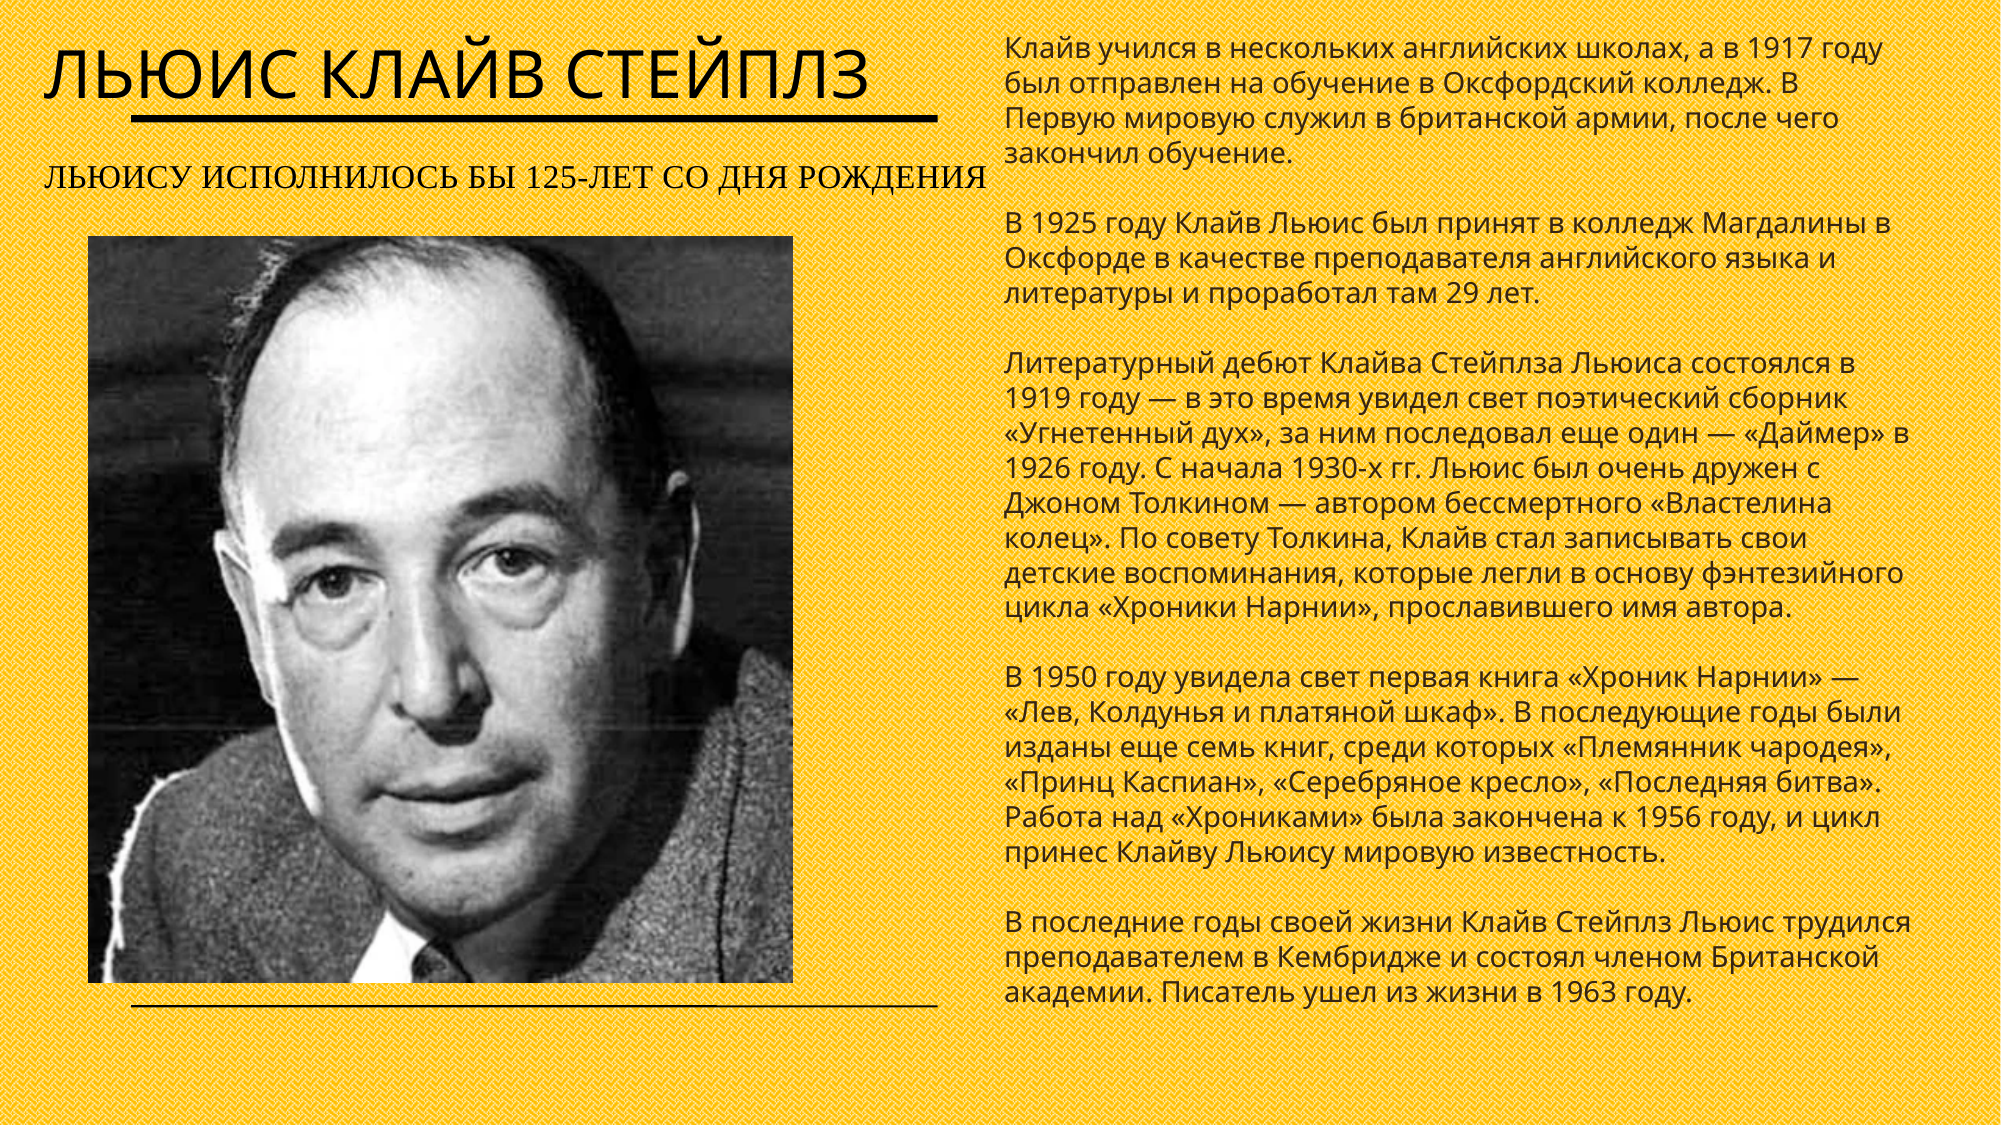

# Льюис Клайв Стейплз
Клайв учился в нескольких английских школах, а в 1917 году был отправлен на обучение в Оксфордский колледж. В Первую мировую служил в британской армии, после чего закончил обучение.
В 1925 году Клайв Льюис был принят в колледж Магдалины в Оксфорде в качестве преподавателя английского языка и литературы и проработал там 29 лет.
Литературный дебют Клайва Стейплза Льюиса состоялся в 1919 году — в это время увидел свет поэтический сборник «Угнетенный дух», за ним последовал еще один — «Даймер» в 1926 году. С начала 1930-х гг. Льюис был очень дружен с Джоном Толкином — автором бессмертного «Властелина колец». По совету Толкина, Клайв стал записывать свои детские воспоминания, которые легли в основу фэнтезийного цикла «Хроники Нарнии», прославившего имя автора.
В 1950 году увидела свет первая книга «Хроник Нарнии» — «Лев, Колдунья и платяной шкаф». В последующие годы были изданы еще семь книг, среди которых «Племянник чародея», «Принц Каспиан», «Серебряное кресло», «Последняя битва». Работа над «Хрониками» была закончена к 1956 году, и цикл принес Клайву Льюису мировую известность.
В последние годы своей жизни Клайв Стейплз Льюис трудился преподавателем в Кембридже и состоял членом Британской академии. Писатель ушел из жизни в 1963 году.
ЛЬЮИСУ исполнИЛОСЬ БЫ 125-лет со дня рождения